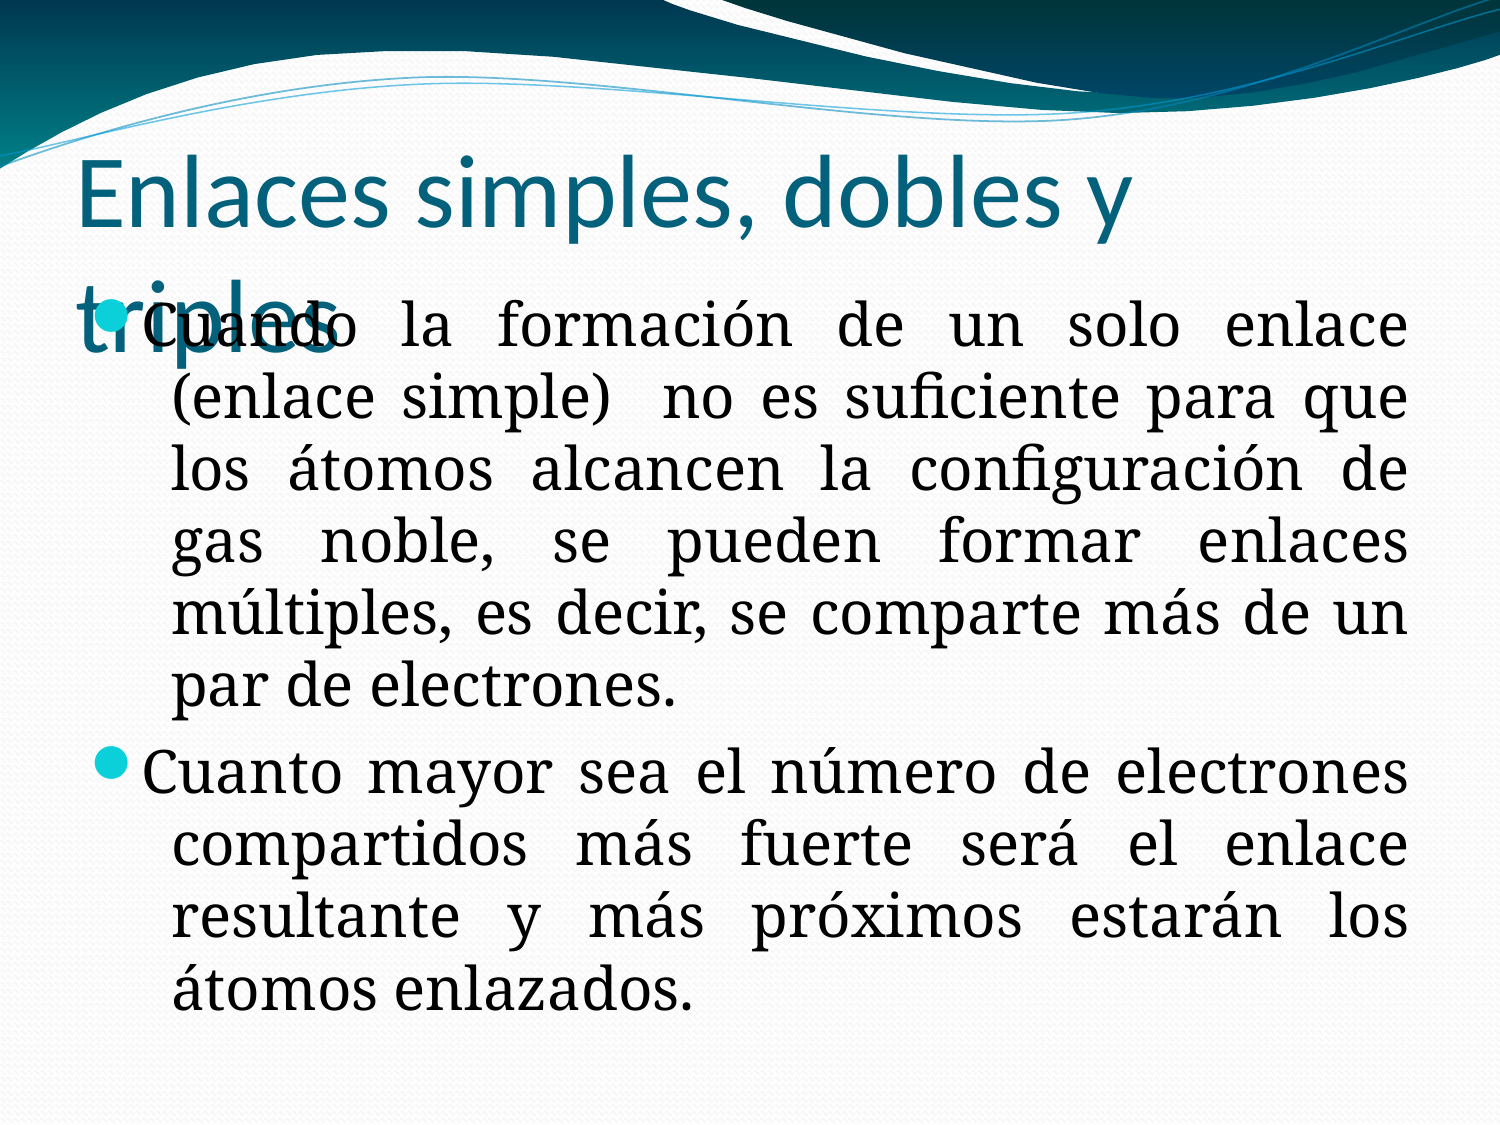

# Enlaces simples, dobles y triples
Cuando la formación de un solo enlace (enlace simple) no es suficiente para que los átomos alcancen la configuración de gas noble, se pueden formar enlaces múltiples, es decir, se comparte más de un par de electrones.
Cuanto mayor sea el número de electrones compartidos más fuerte será el enlace resultante y más próximos estarán los átomos enlazados.